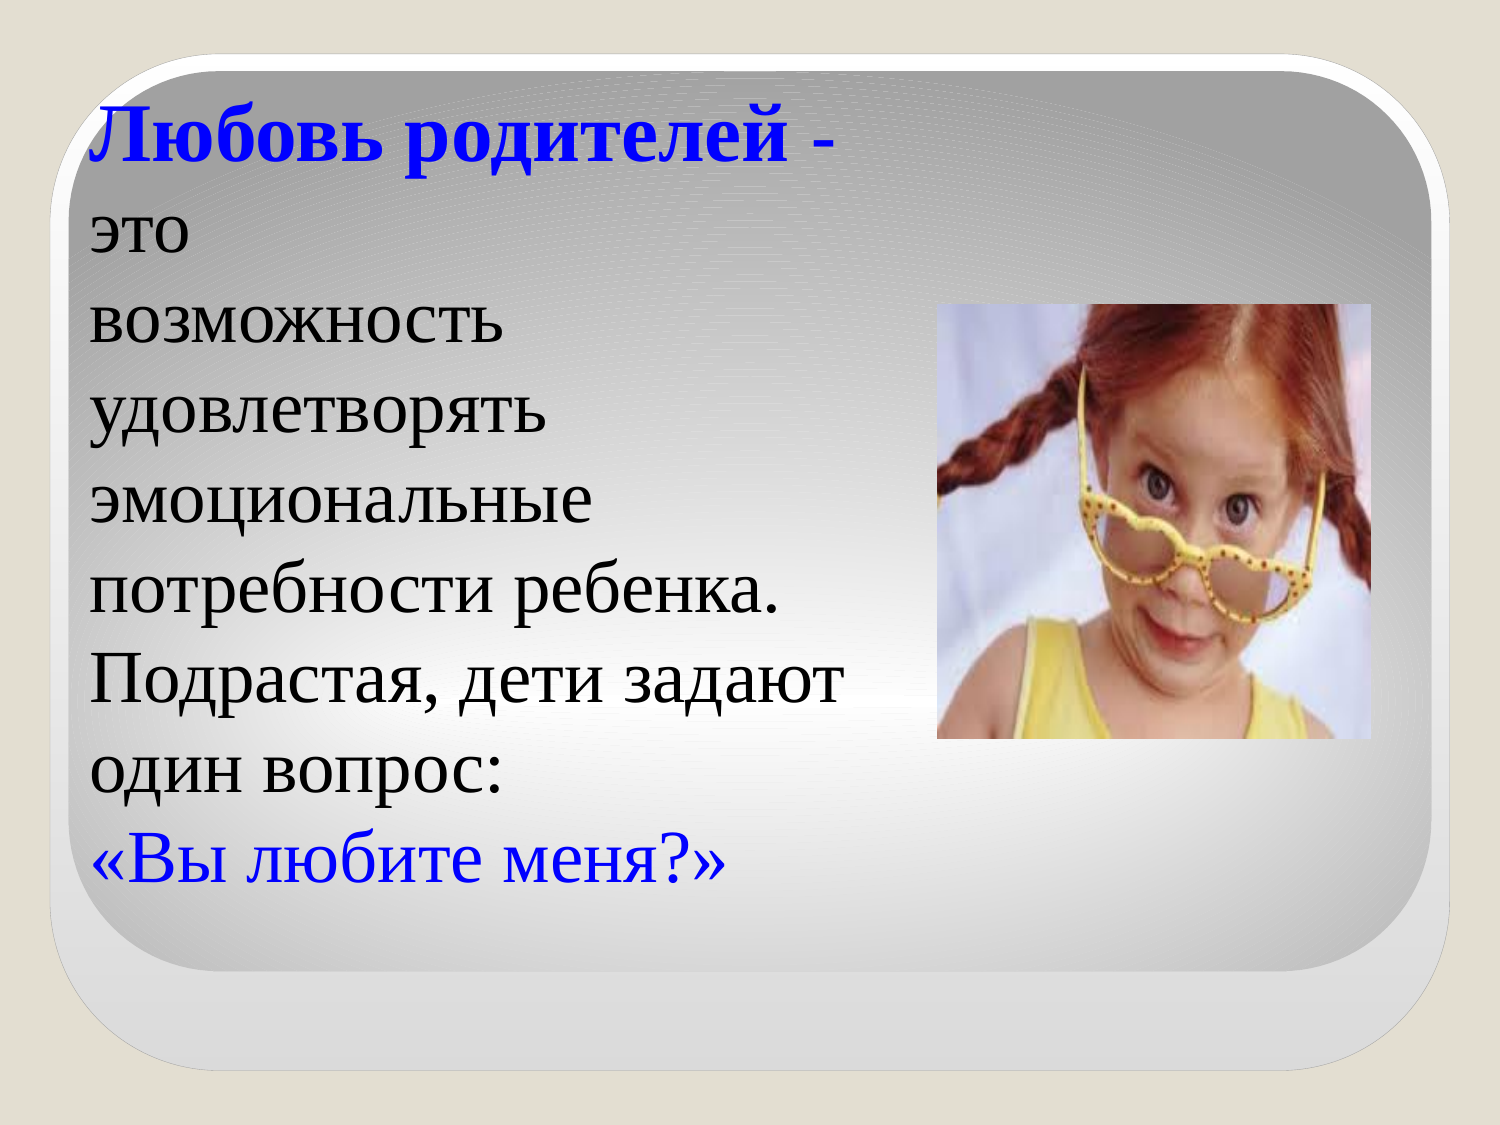

# Любовь родителей - это возможность удовлетворять эмоциональные потребности ребенка. Подрастая, дети задают один вопрос: «Вы любите меня?»